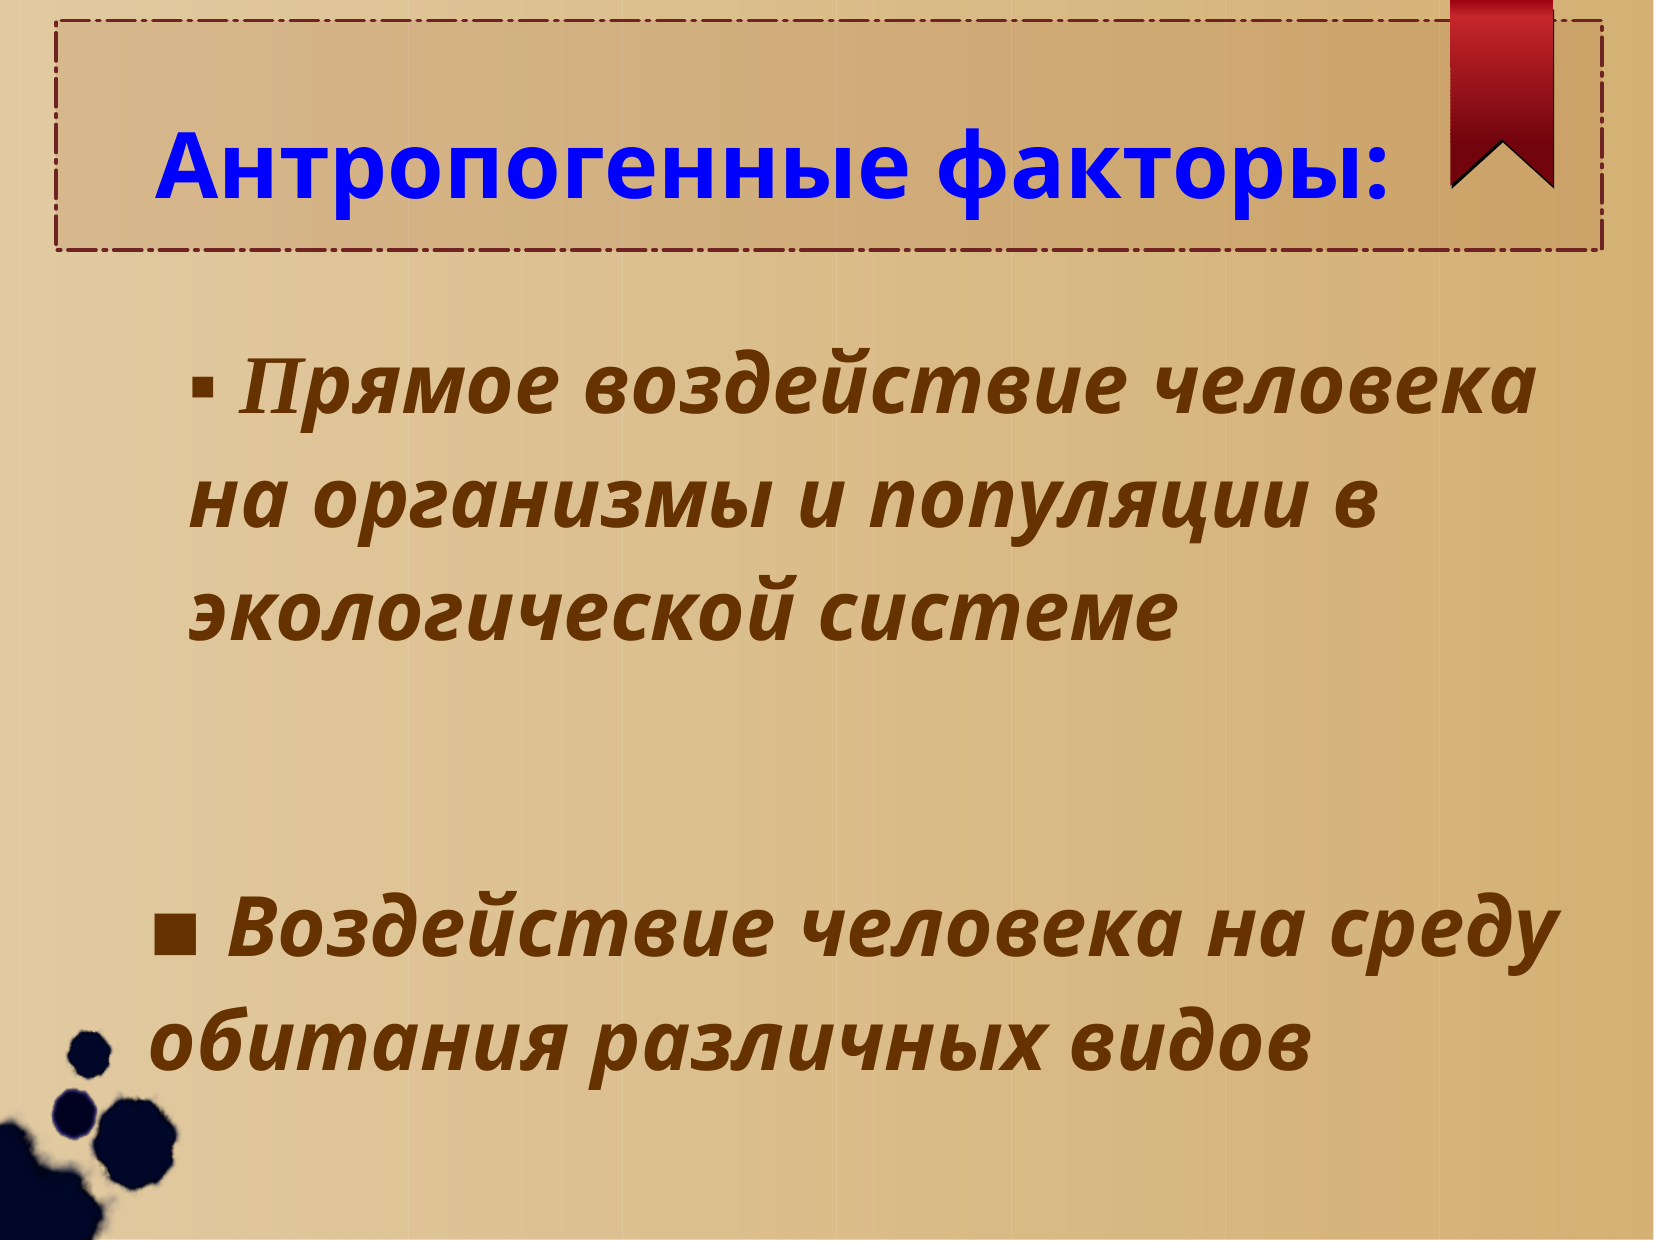

# Антропогенные факторы:
▪ Прямое воздействие человека на организмы и популяции в экологической системе
▪ Воздействие человека на среду обитания различных видов